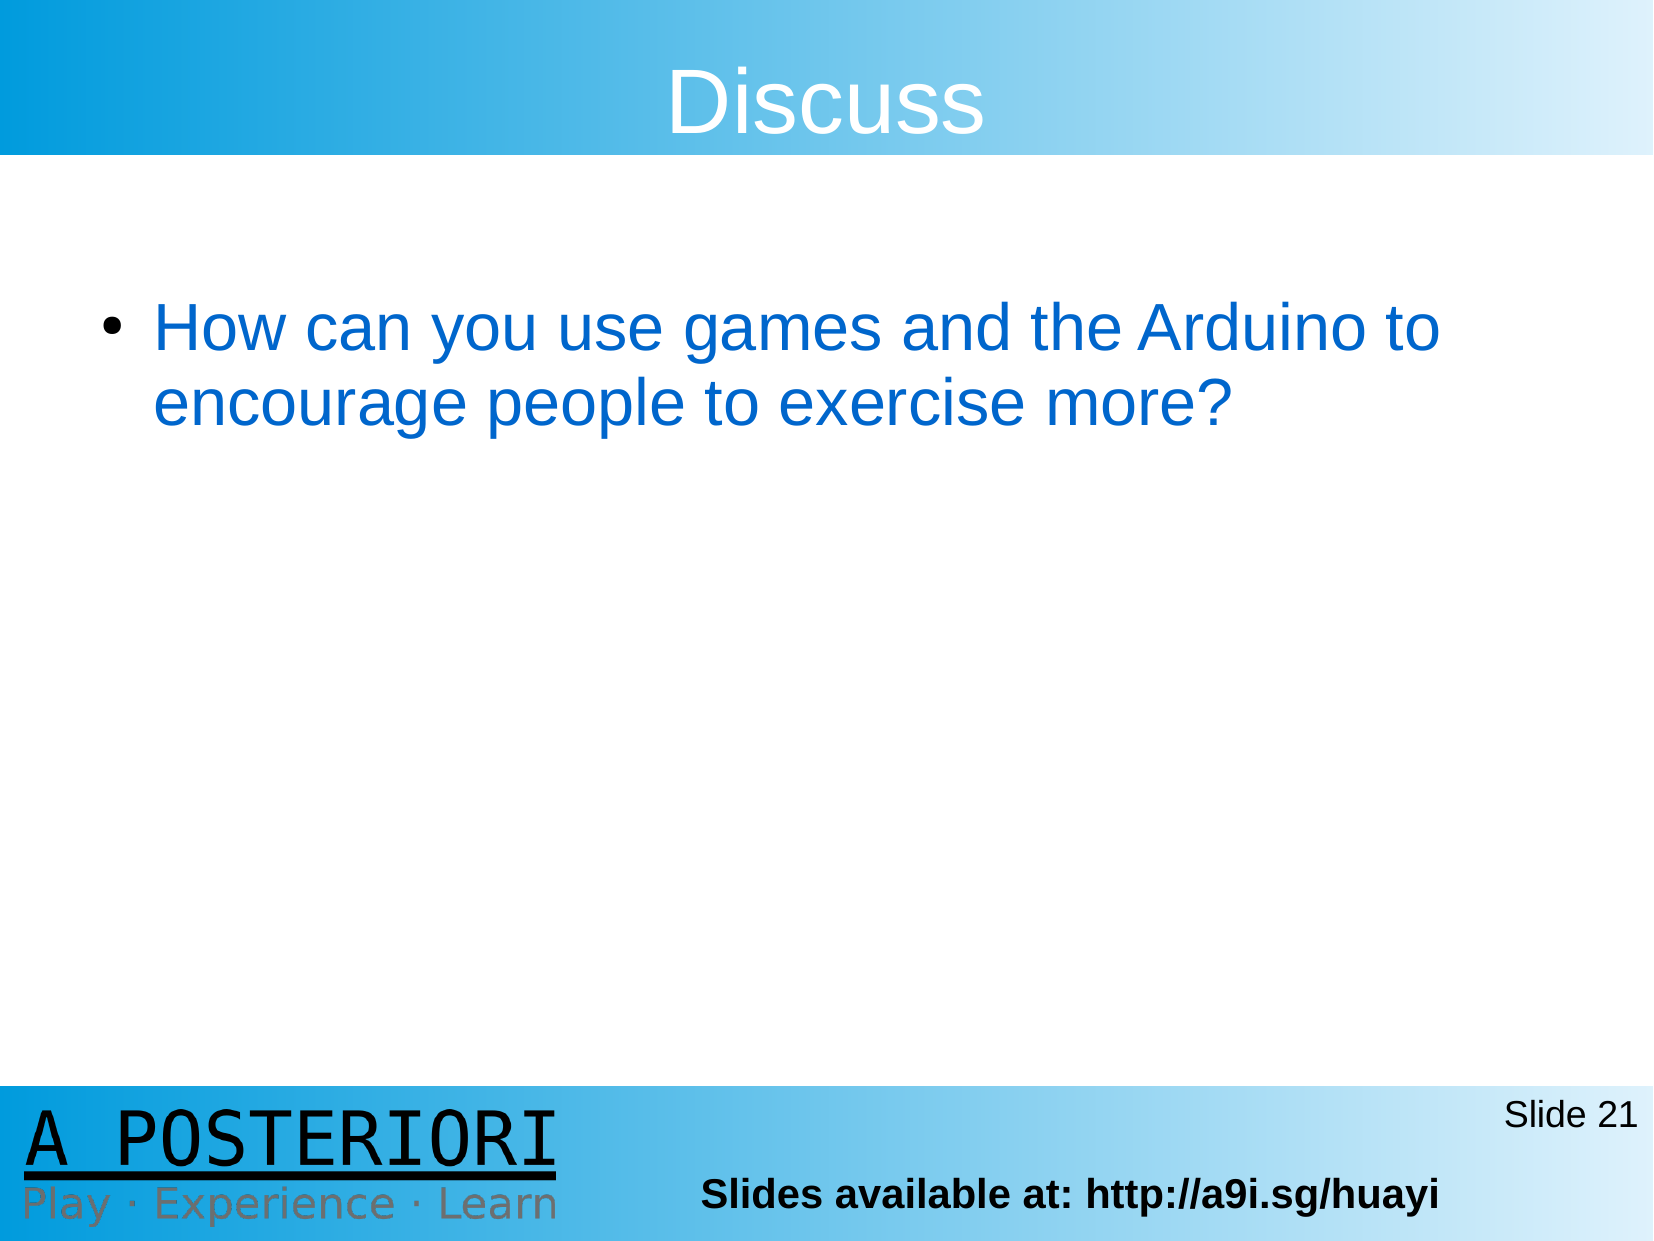

# Discuss
How can you use games and the Arduino to encourage people to exercise more?